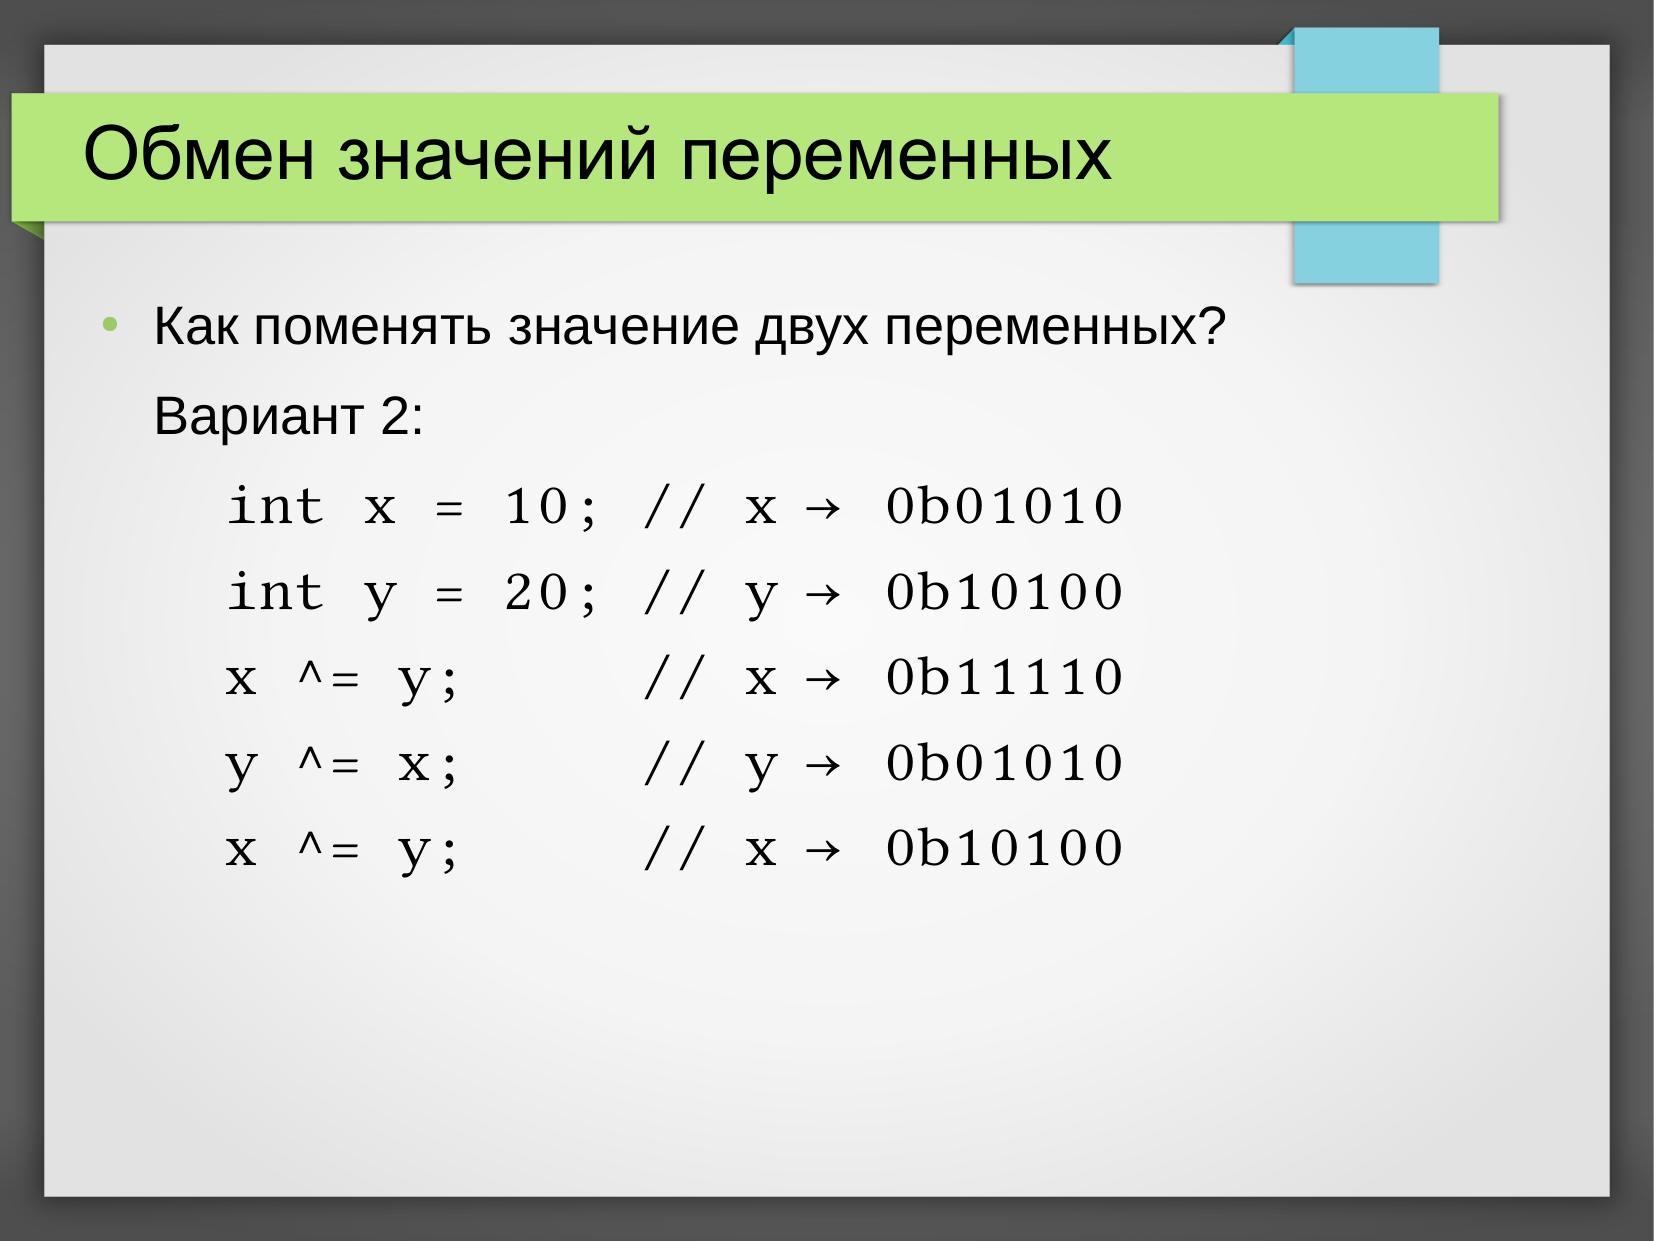

# Обмен значений переменных
Как поменять значение двух переменных?
Вариант 2:
int x = 10; // x→ 0b01010
int y = 20; // y→ 0b10100
x ^= y; // x→ 0b11110
y ^= x; // y→ 0b01010
x ^= y; // x→ 0b10100